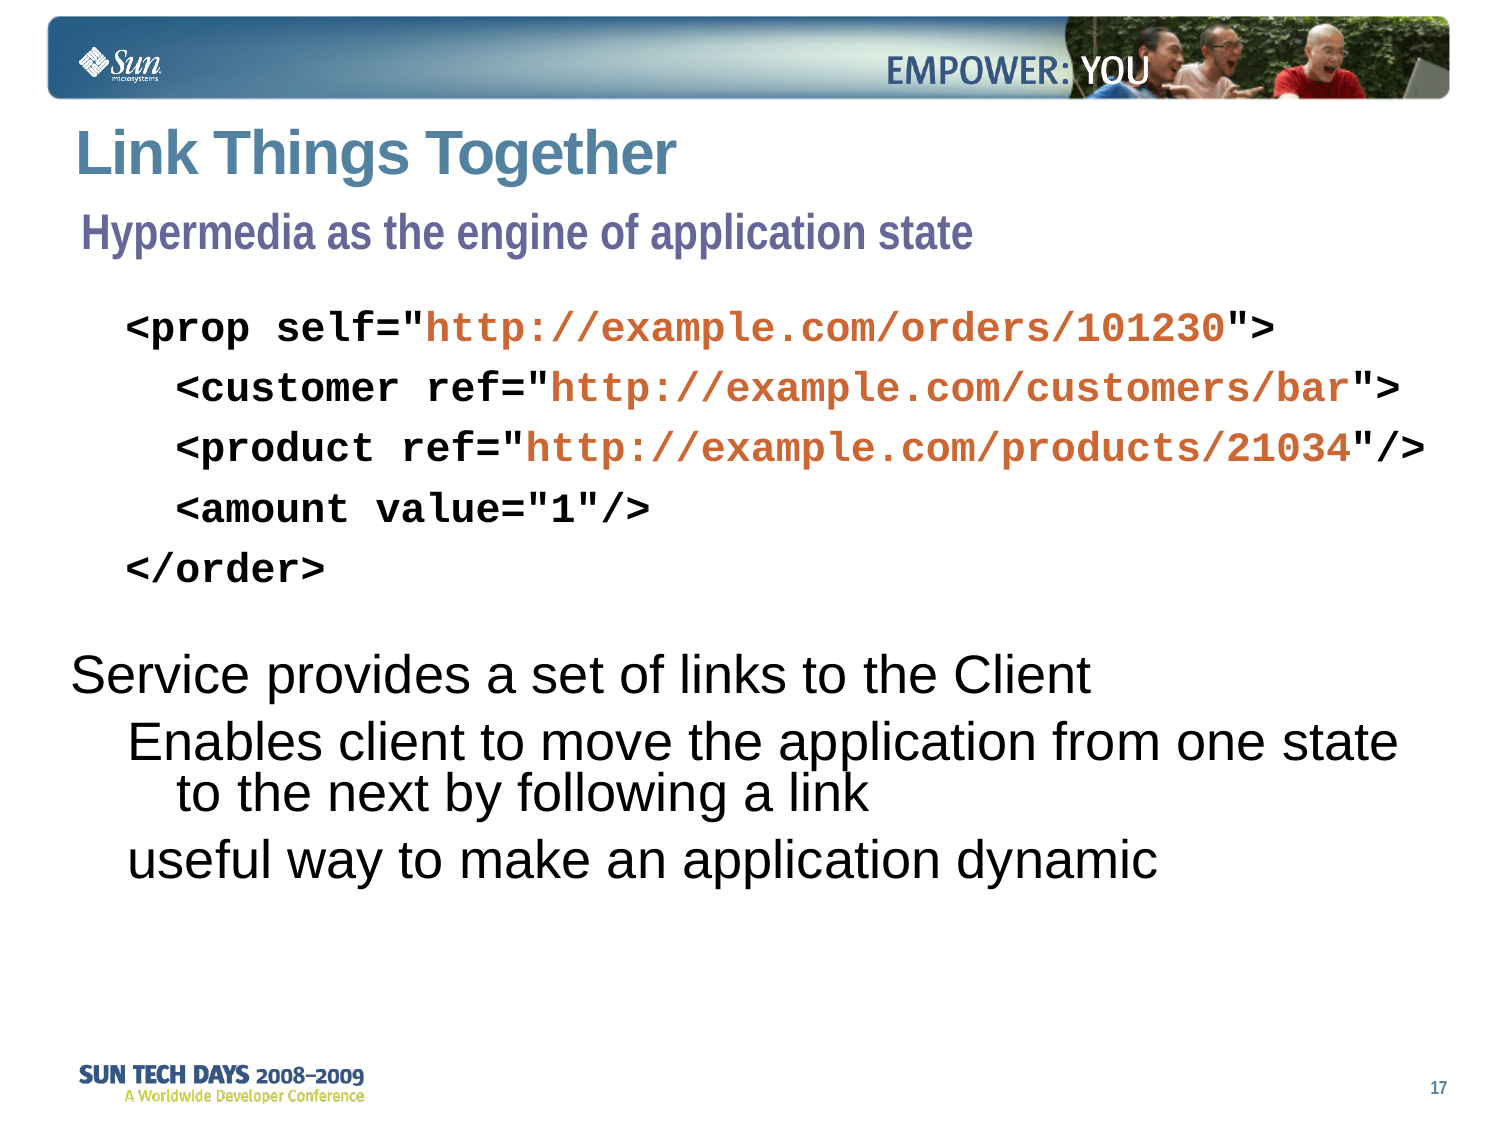

# Link Things Together
Hypermedia as the engine of application state
<prop self="http://example.com/orders/101230">
 <customer ref="http://example.com/customers/bar">
 <product ref="http://example.com/products/21034"/>
 <amount value="1"/>
</order>
Service provides a set of links to the Client
Enables client to move the application from one state to the next by following a link
useful way to make an application dynamic